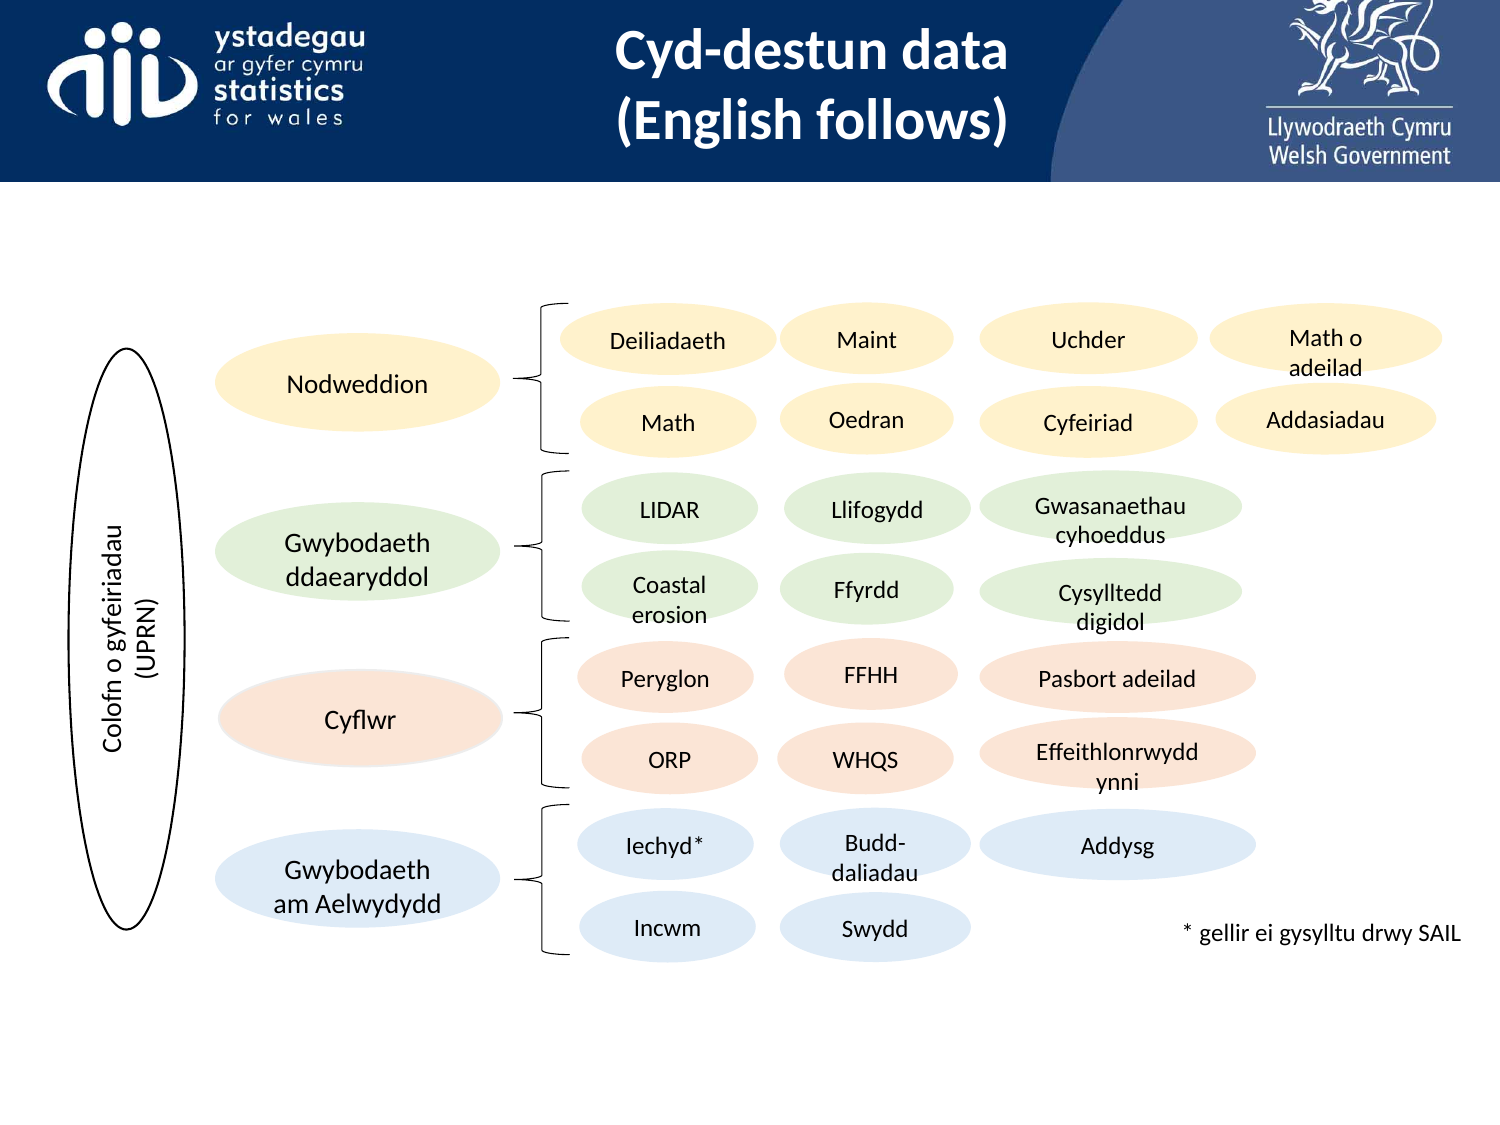

# Cyd-destun data (English follows)
Uchder
Maint
Deiliadaeth
Math o adeilad
Nodweddion
Oedran
Addasiadau
Math
Cyfeiriad
Gwasanaethau cyhoeddus
LIDAR
Llifogydd
Gwybodaeth ddaearyddol
Coastal erosion
Ffyrdd
Cysylltedd digidol
Colofn o gyfeiriadau
(UPRN)
FFHH
Peryglon
Pasbort adeilad
Cyflwr
Effeithlonrwydd ynni
ORP
WHQS
Budd-daliadau
Iechyd*
Addysg
Gwybodaeth am Aelwydydd
Incwm
Swydd
* gellir ei gysylltu drwy SAIL